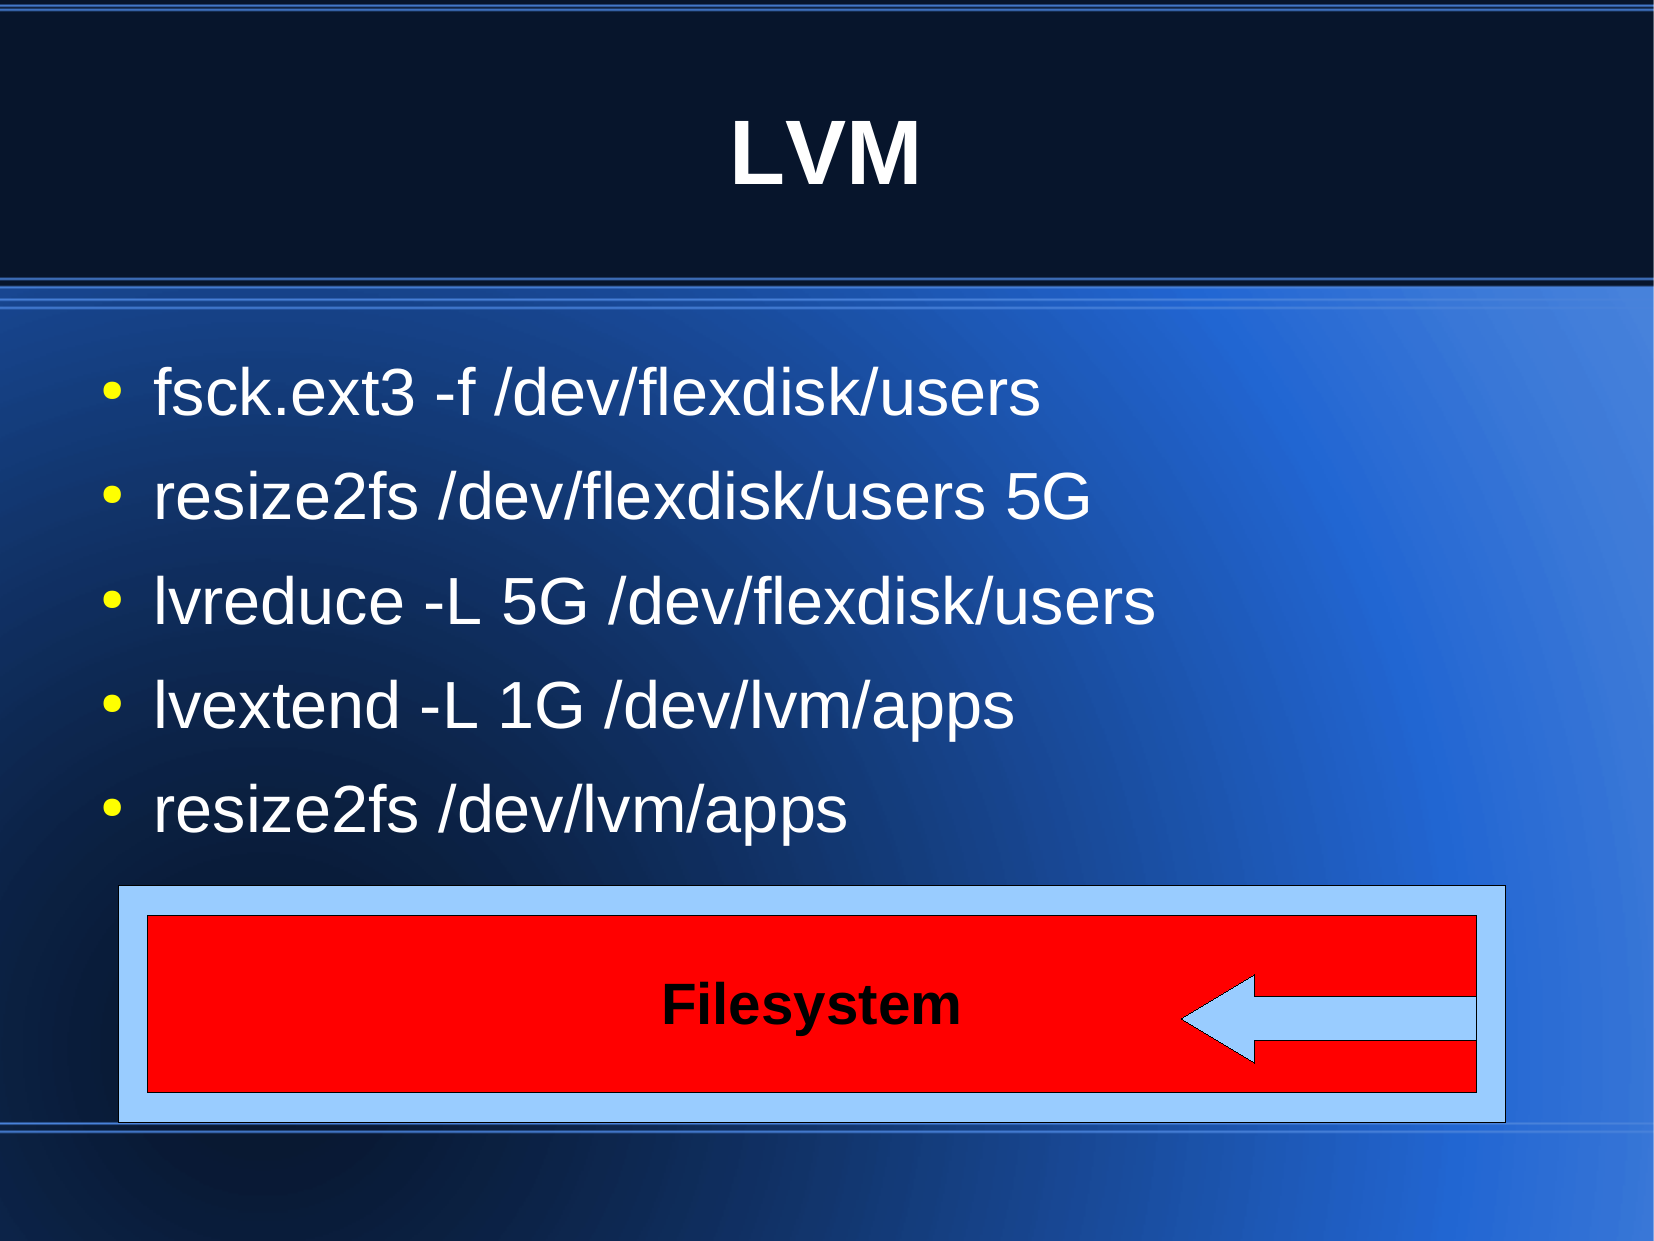

# LVM
fsck.ext3 -f /dev/flexdisk/users
resize2fs /dev/flexdisk/users 5G
lvreduce -L 5G /dev/flexdisk/users
lvextend -L 1G /dev/lvm/apps
resize2fs /dev/lvm/apps
Filesystem